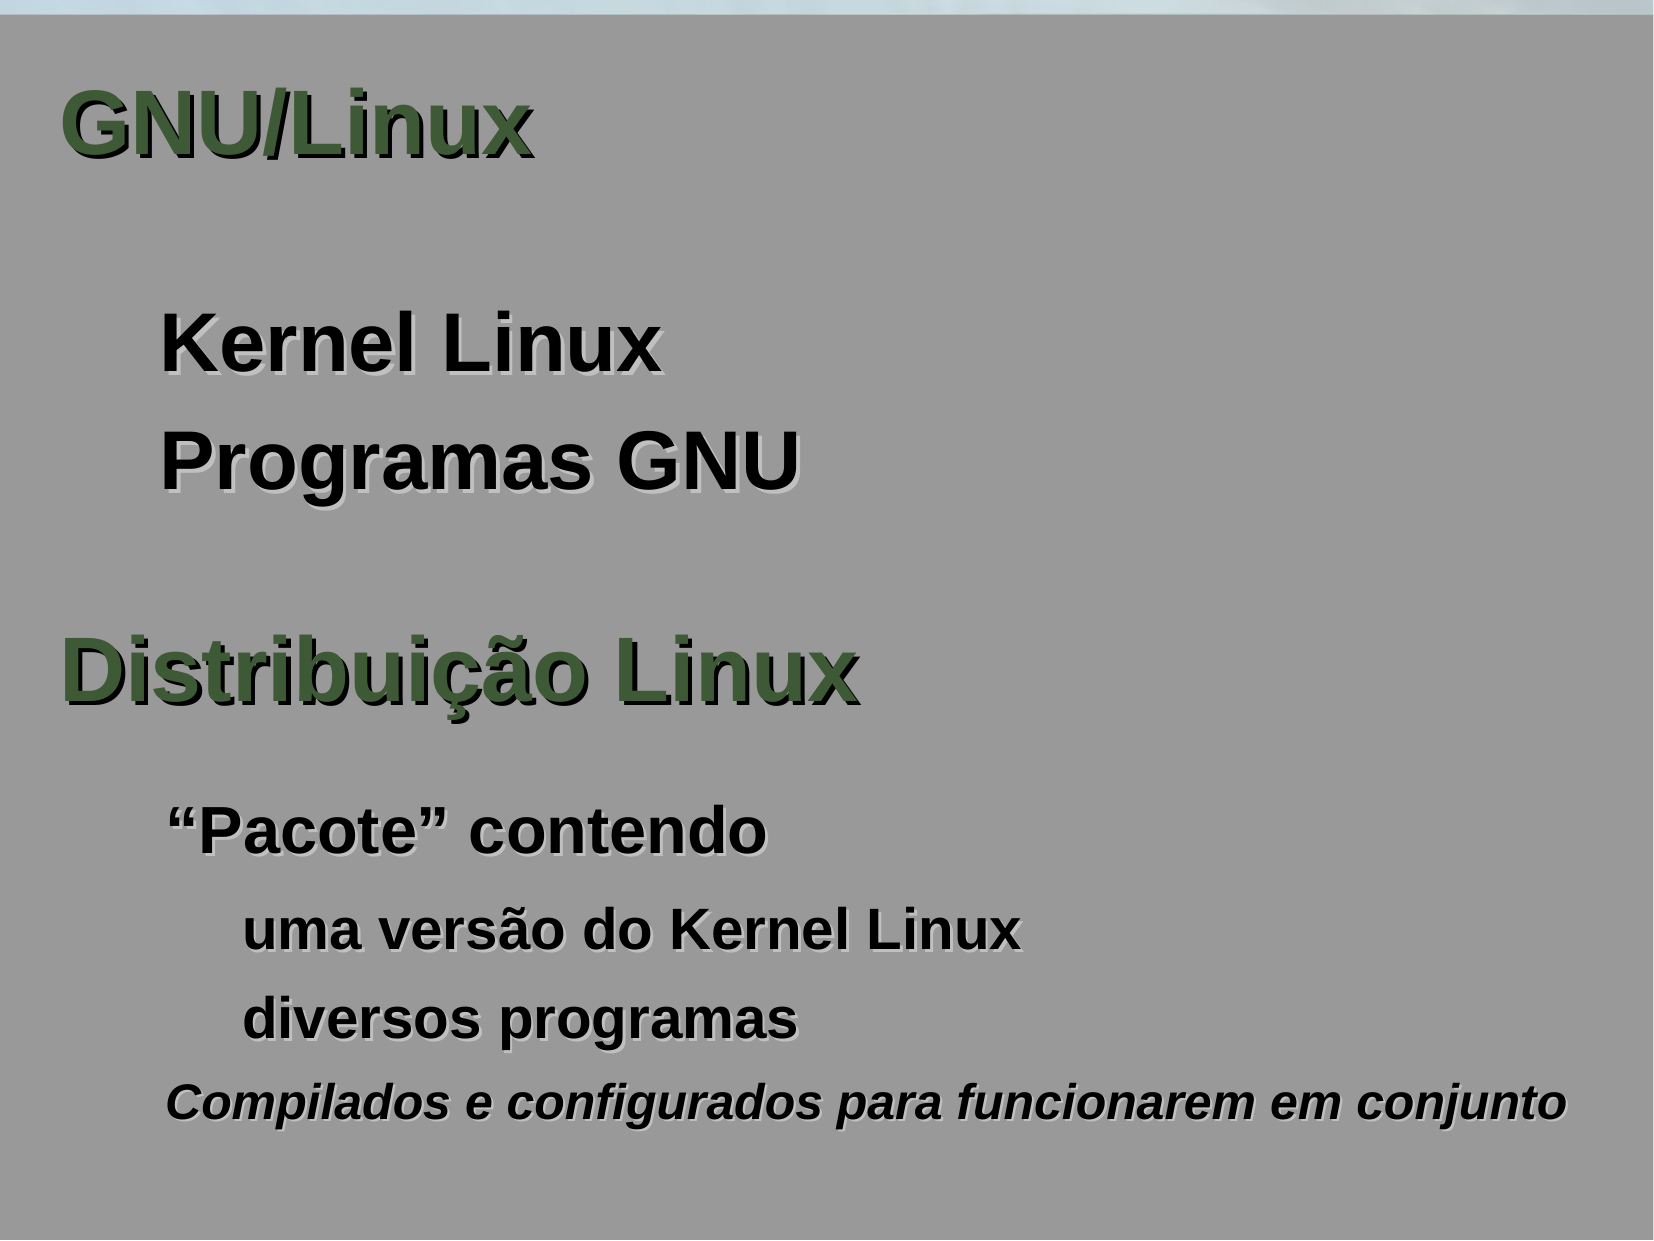

# GNU/Linux
Kernel Linux
Programas GNU
Distribuição Linux
“Pacote” contendo
uma versão do Kernel Linux
diversos programas
Compilados e configurados para funcionarem em conjunto